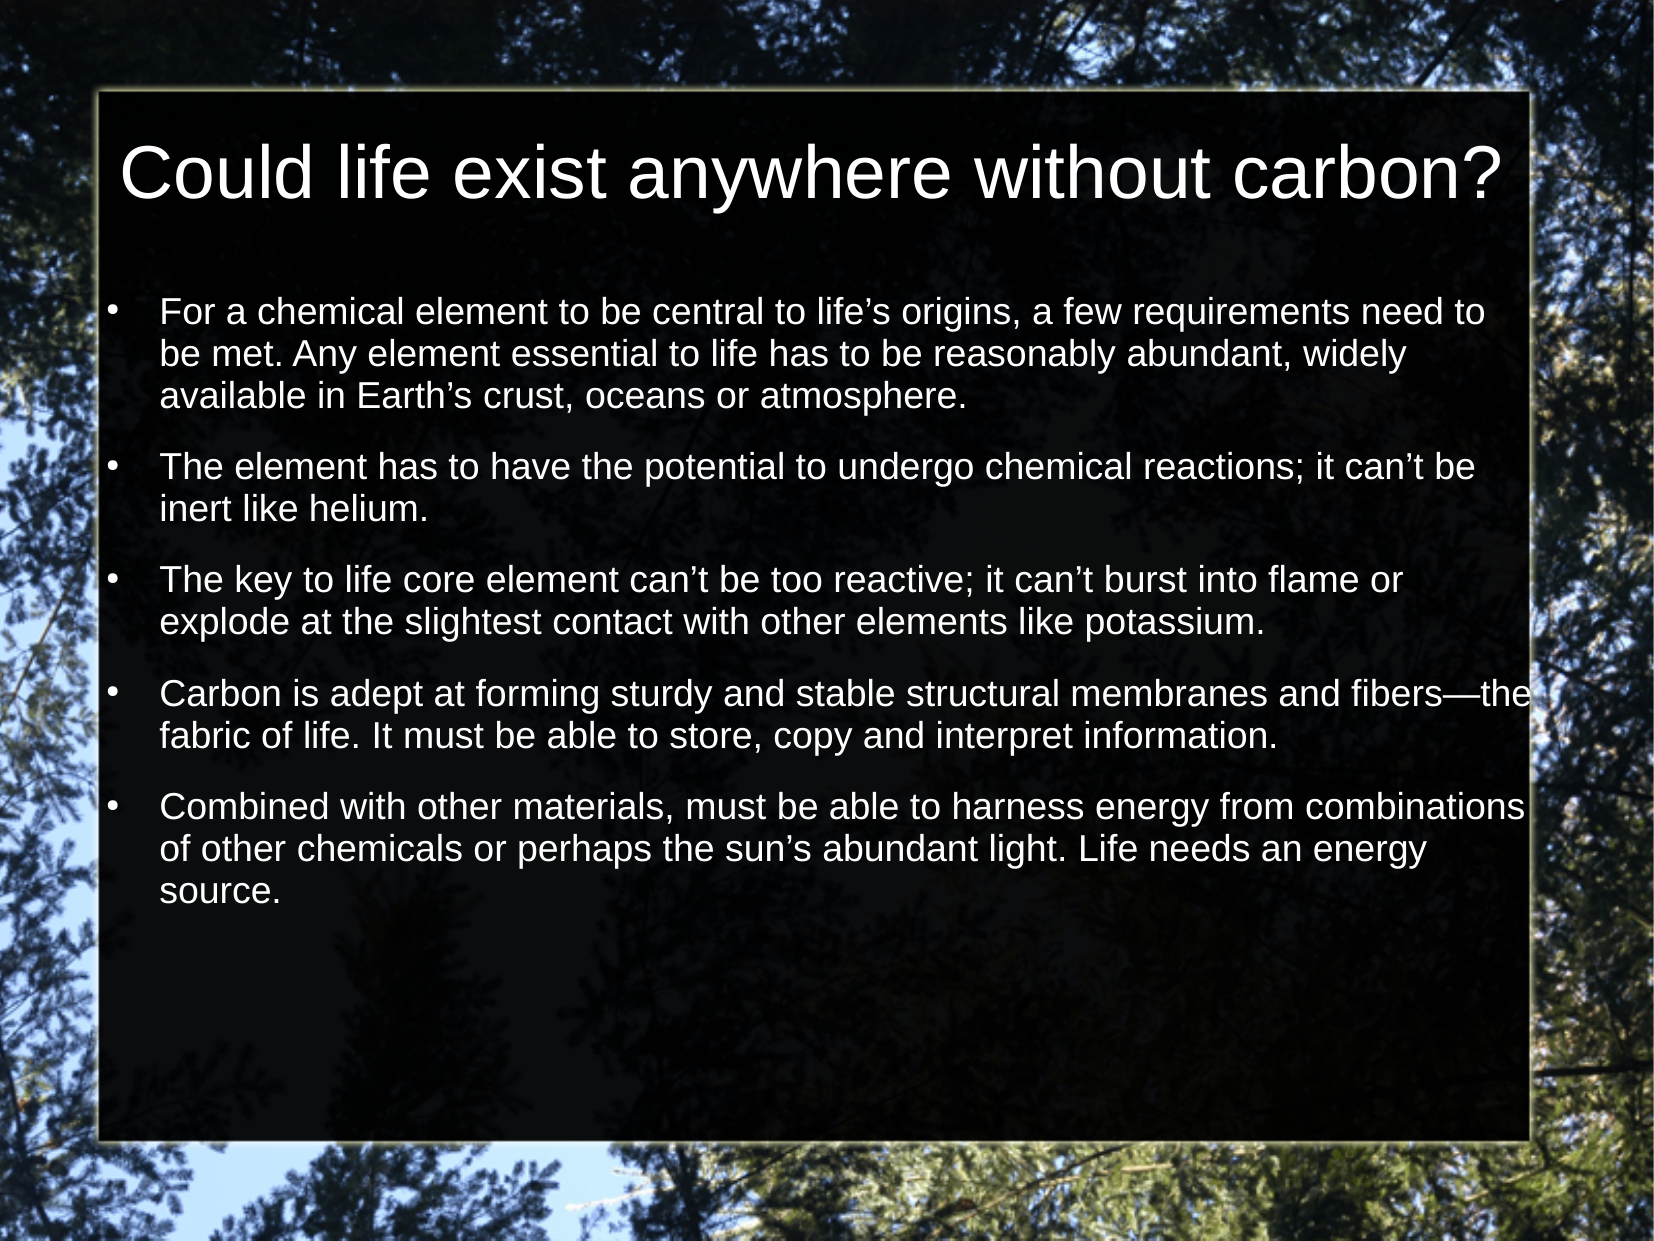

# Could life exist anywhere without carbon?
For a chemical element to be central to life’s origins, a few requirements need to be met. Any element essential to life has to be reasonably abundant, widely available in Earth’s crust, oceans or atmosphere.
The element has to have the potential to undergo chemical reactions; it can’t be inert like helium.
The key to life core element can’t be too reactive; it can’t burst into flame or explode at the slightest contact with other elements like potassium.
Carbon is adept at forming sturdy and stable structural membranes and fibers—the fabric of life. It must be able to store, copy and interpret information.
Combined with other materials, must be able to harness energy from combinations of other chemicals or perhaps the sun’s abundant light. Life needs an energy source.